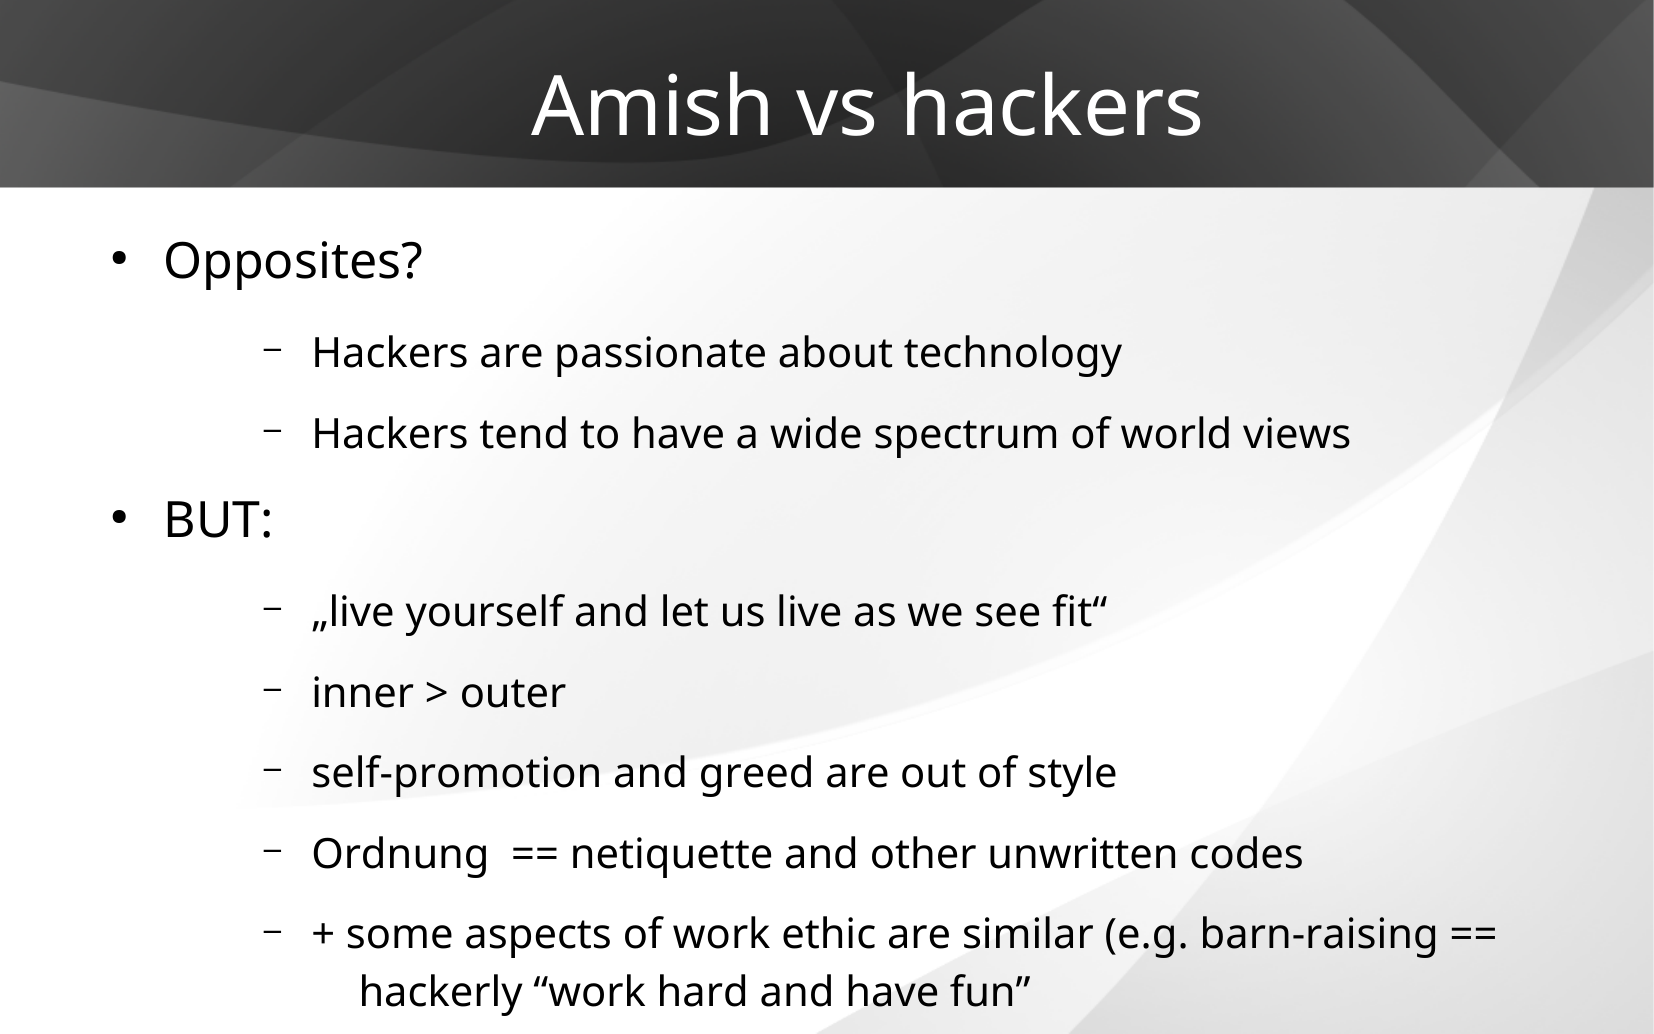

# Amish vs hackers
Opposites?
Hackers are passionate about technology
Hackers tend to have a wide spectrum of world views
BUT:
„live yourself and let us live as we see fit“
inner > outer
self-promotion and greed are out of style
Ordnung == netiquette and other unwritten codes
+ some aspects of work ethic are similar (e.g. barn-raising == hackerly “work hard and have fun”